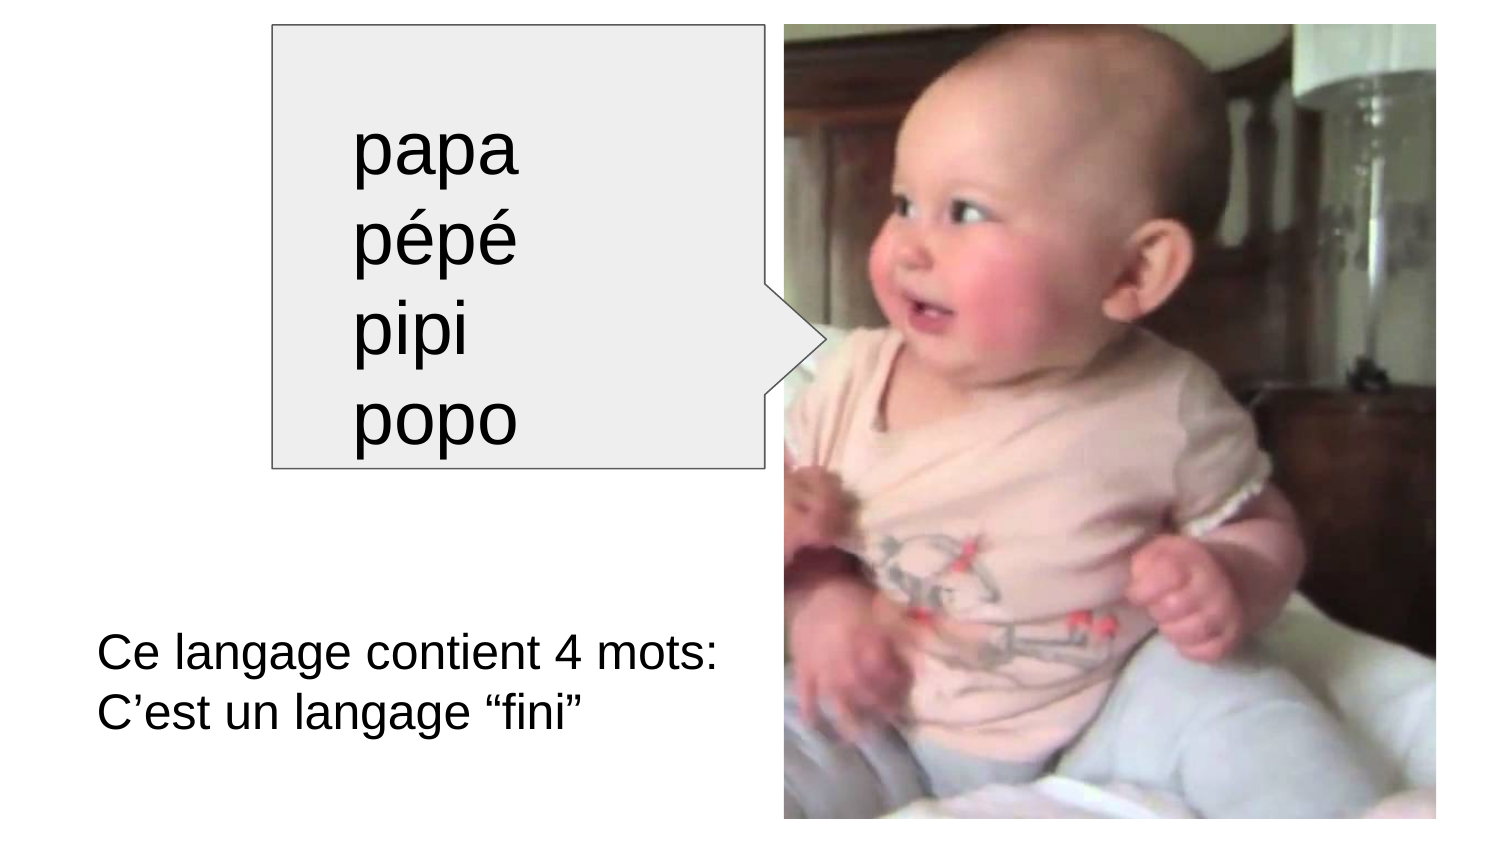

papa
pépé
pipi
popo
Ce langage contient 4 mots:
C’est un langage “fini”